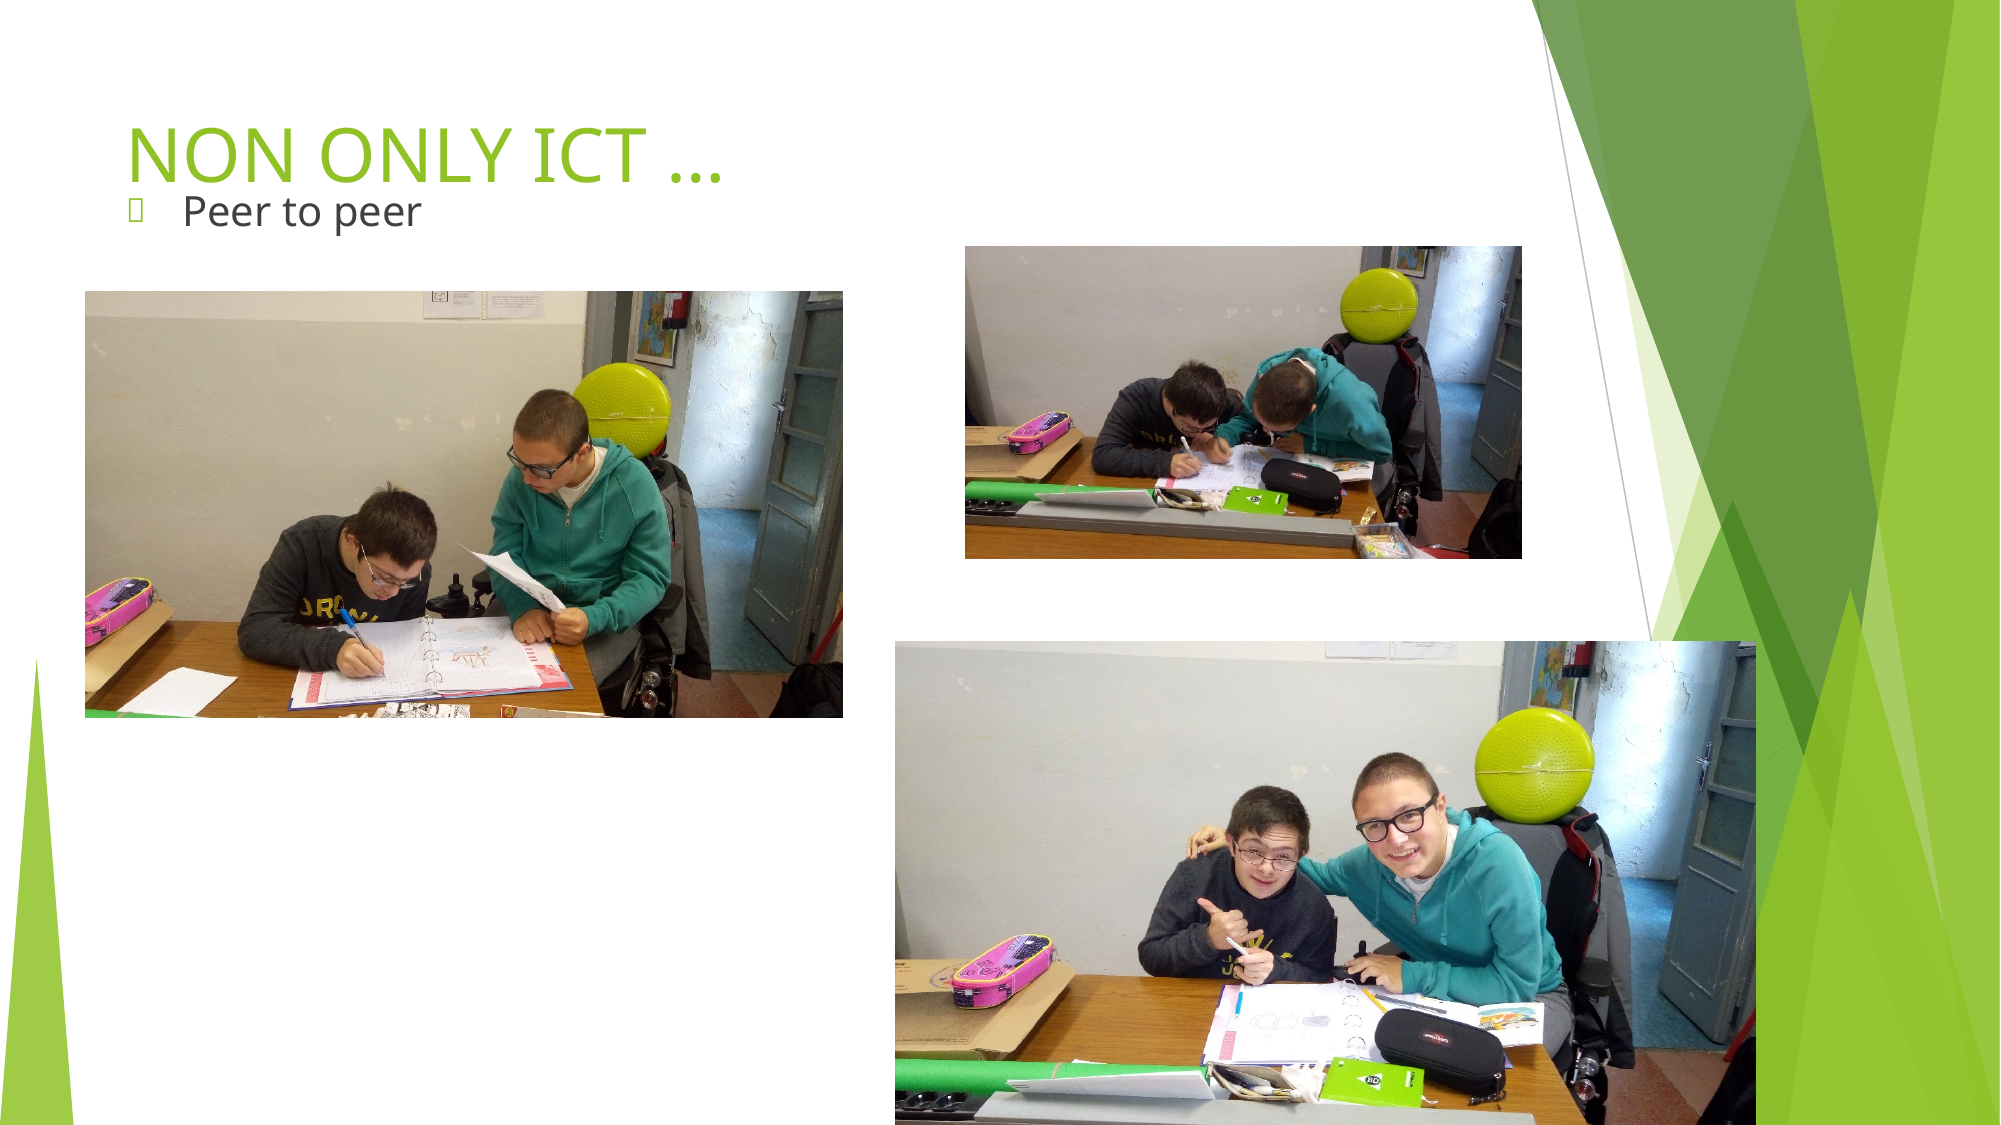

# NON ONLY ICT …
Peer to peer